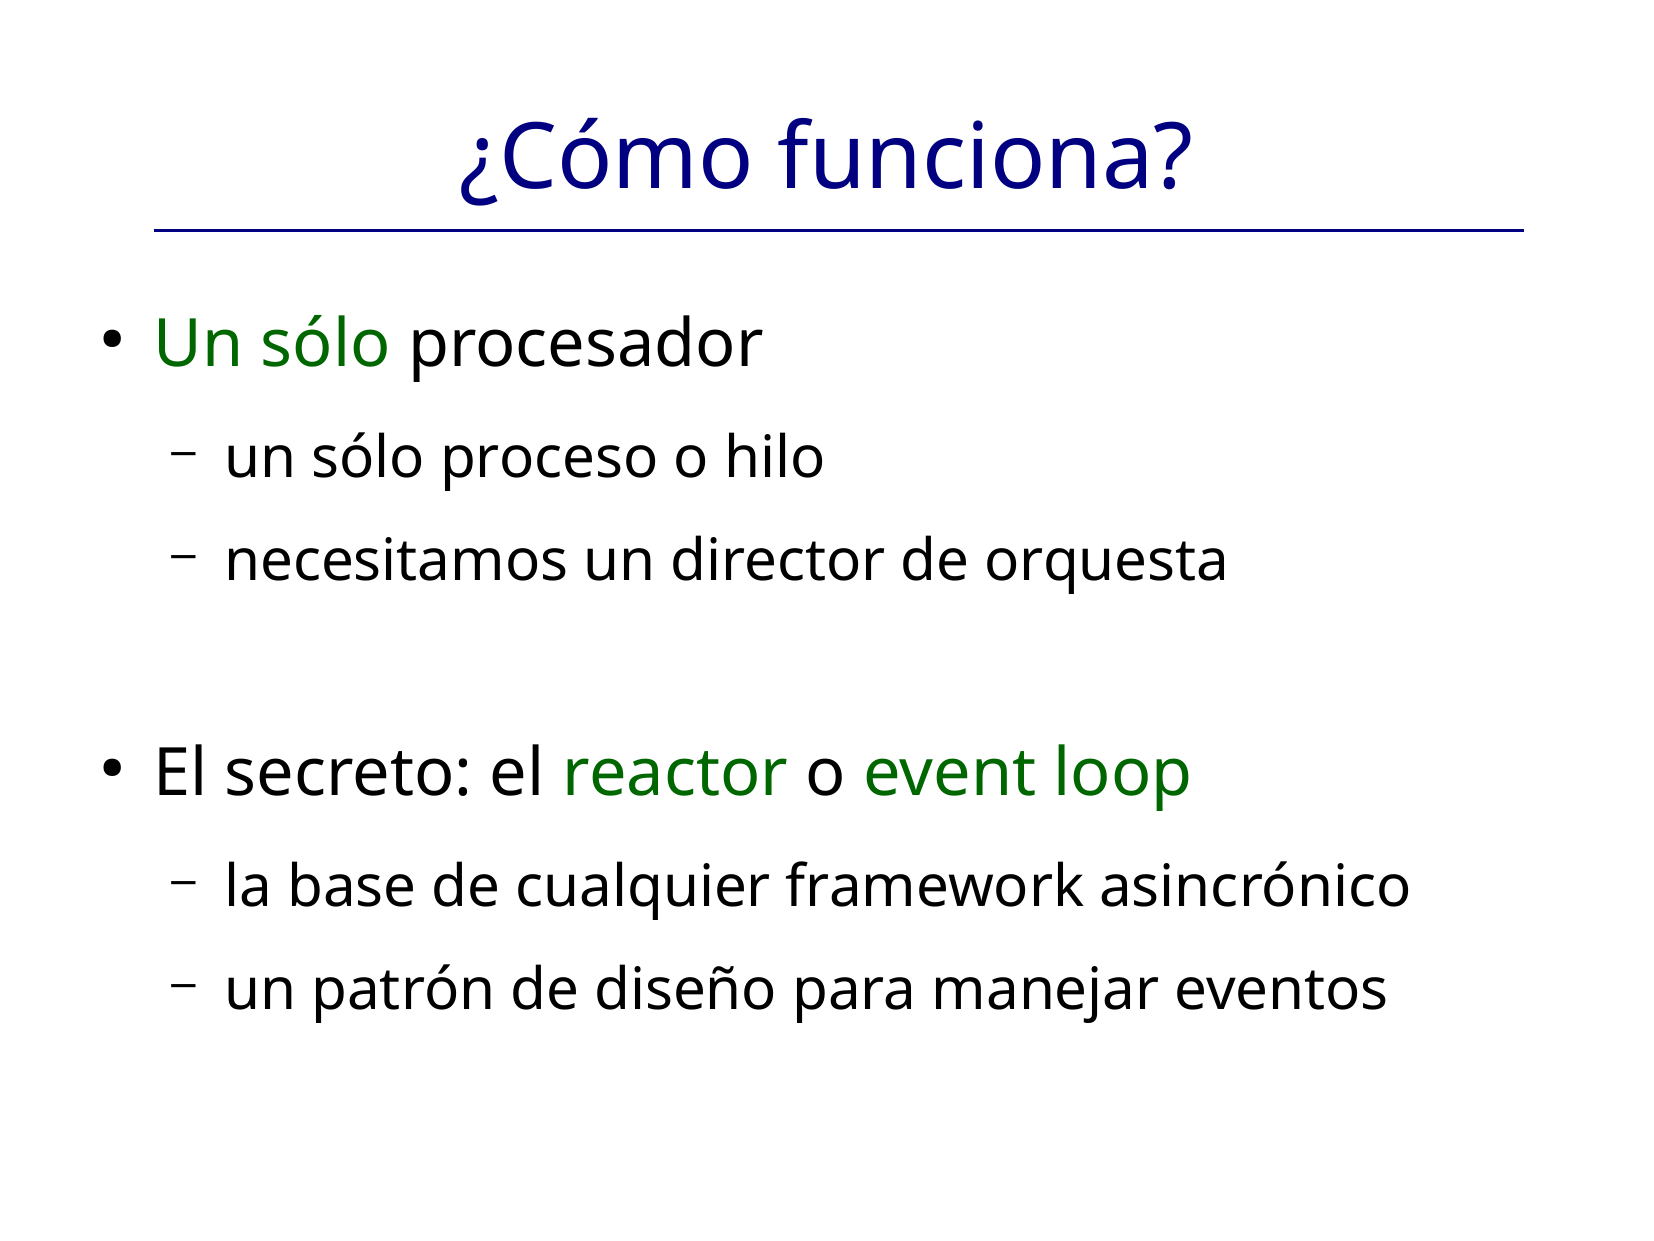

# ¿Cómo funciona?
Un sólo procesador
un sólo proceso o hilo
necesitamos un director de orquesta
El secreto: el reactor o event loop
la base de cualquier framework asincrónico
un patrón de diseño para manejar eventos